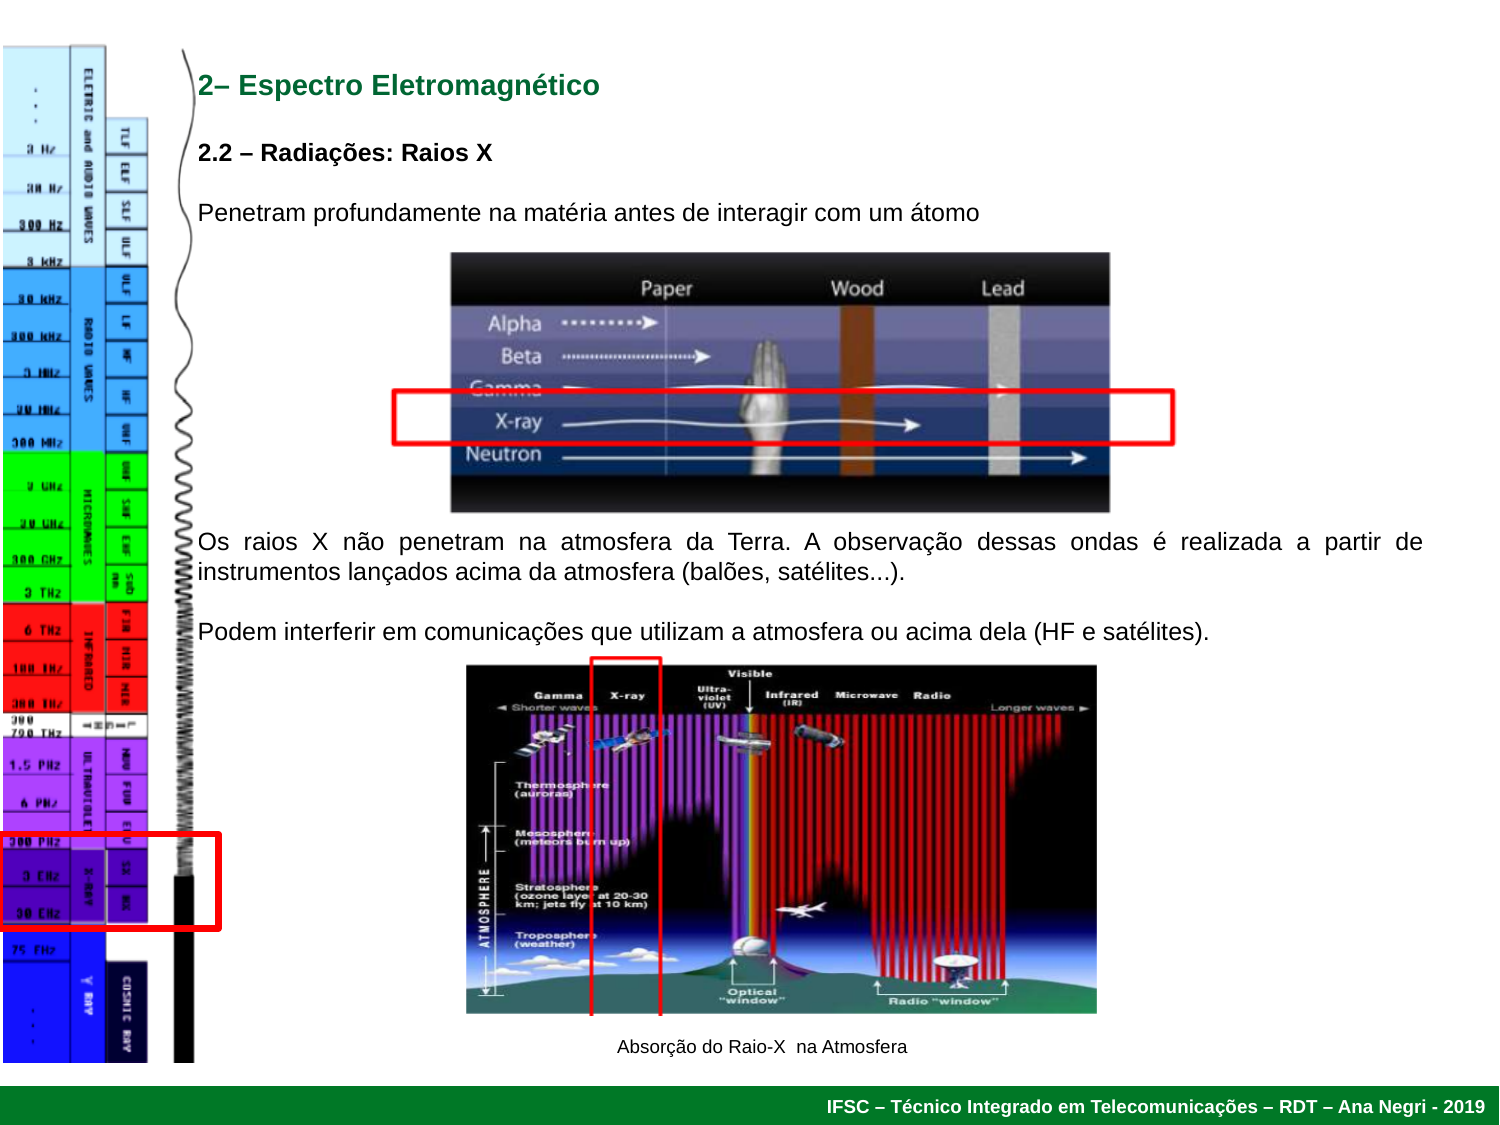

2– Espectro Eletromagnético
2.2 – Radiações: Raios X
Penetram profundamente na matéria antes de interagir com um átomo
Os raios X não penetram na atmosfera da Terra. A observação dessas ondas é realizada a partir de instrumentos lançados acima da atmosfera (balões, satélites...).
Podem interferir em comunicações que utilizam a atmosfera ou acima dela (HF e satélites).
ção
Absorção do Raio-X na Atmosfera
IFSC – Técnico Integrado em Telecomunicações – RDT – Ana Negri - 2019